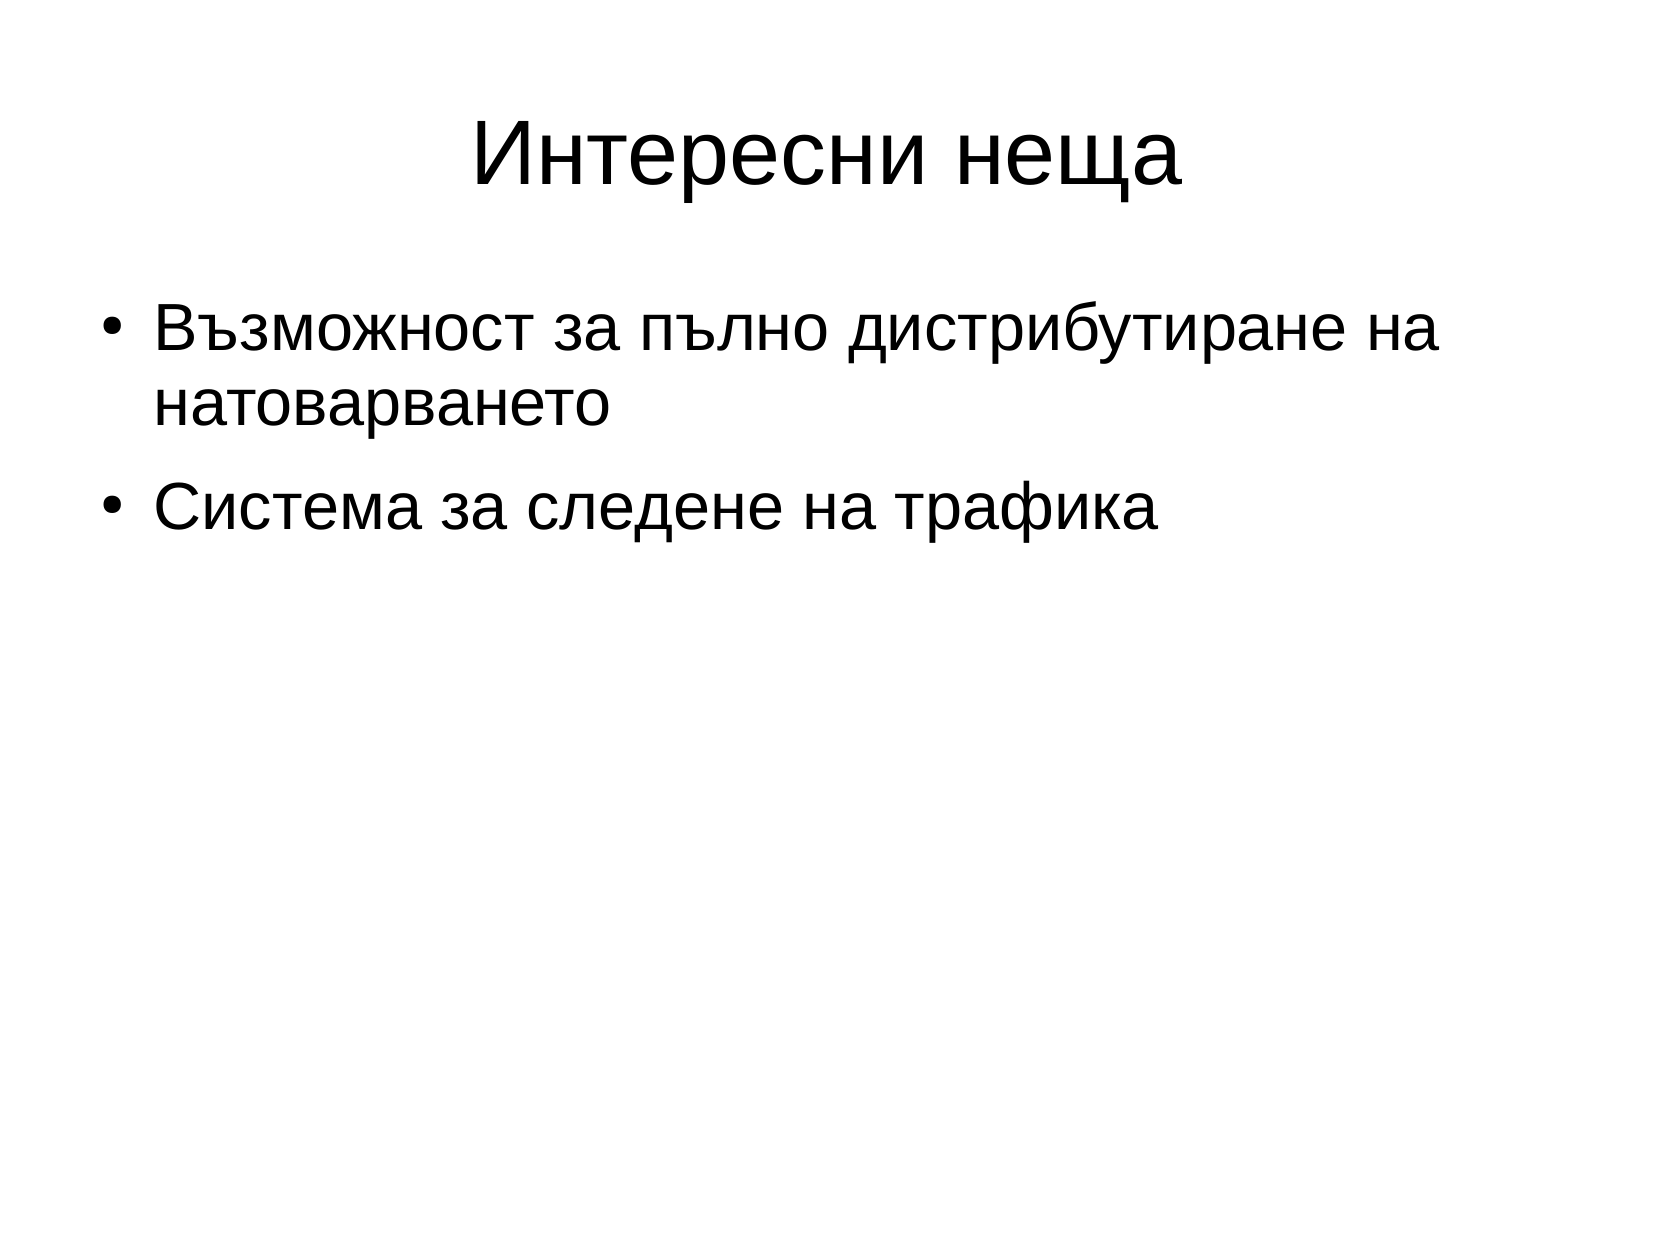

# Интересни неща
Възможност за пълно дистрибутиране на натоварването
Система за следене на трафика